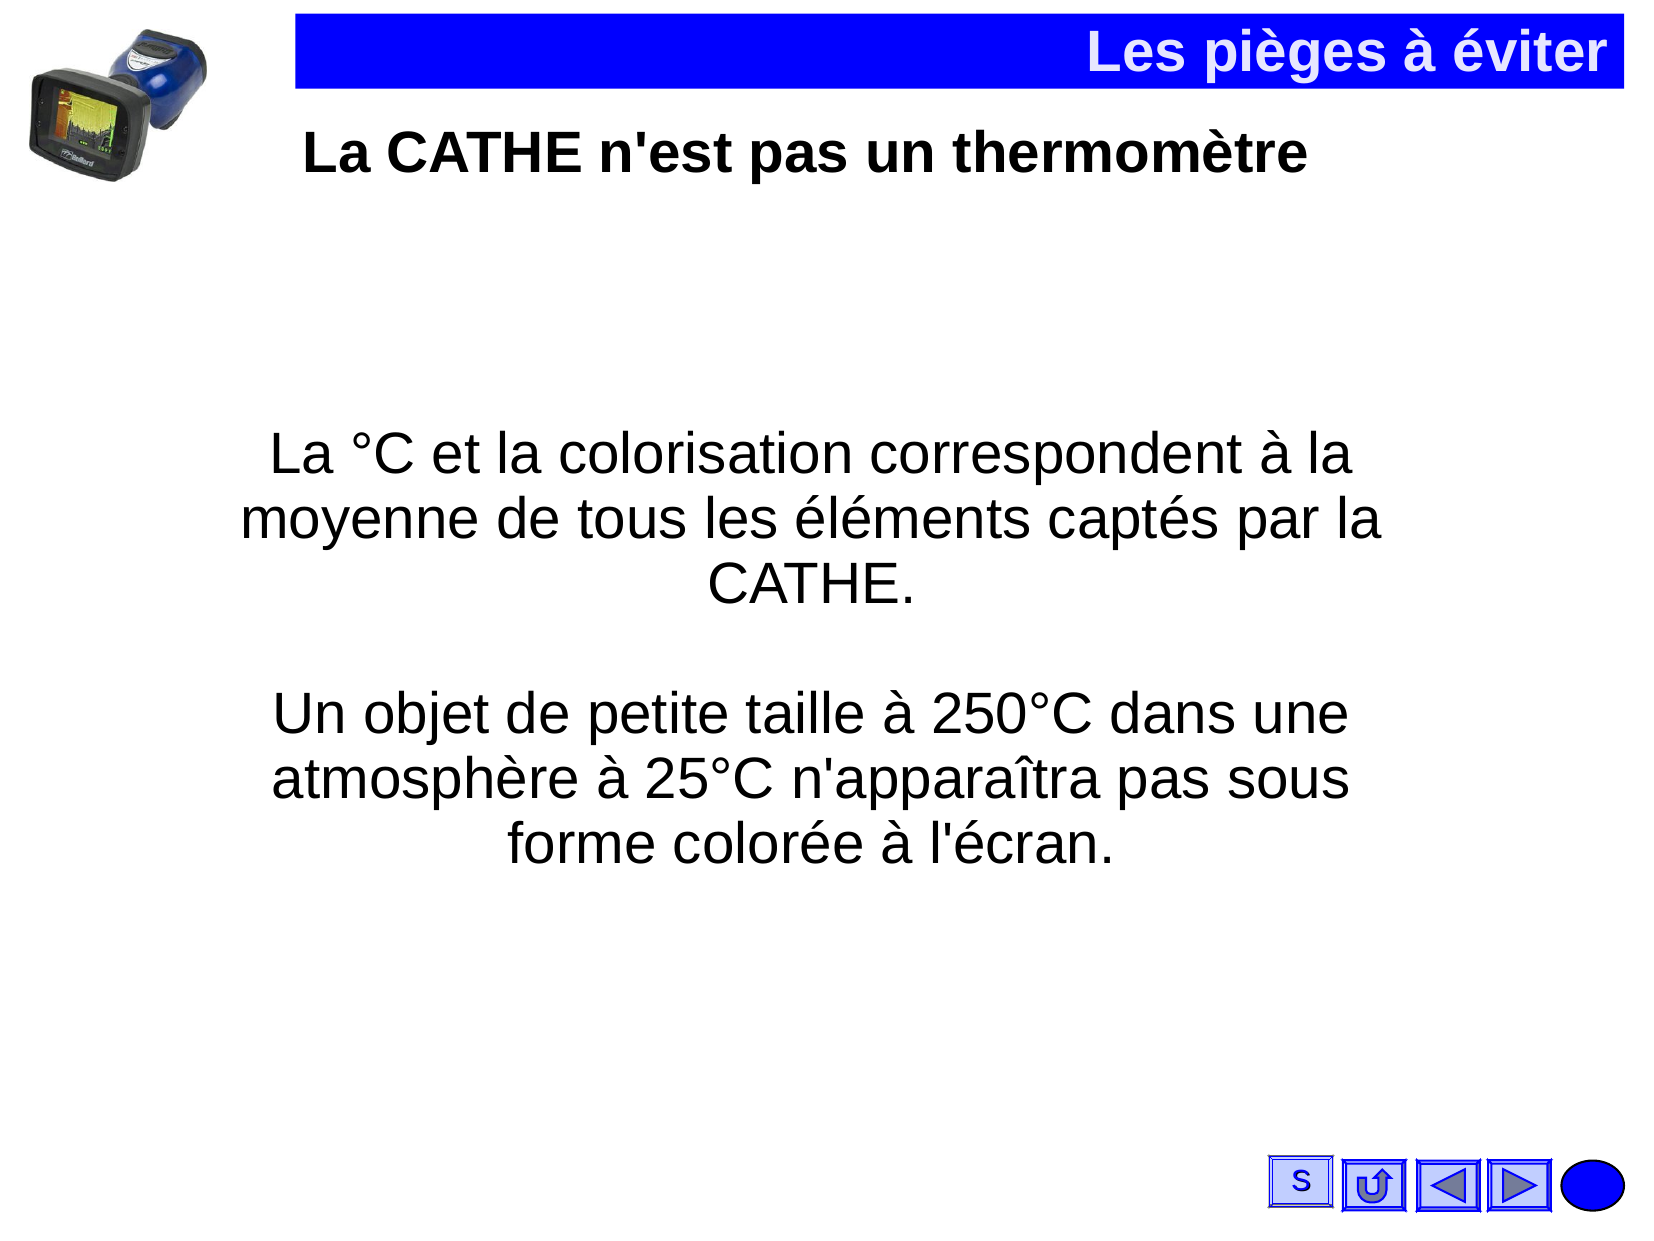

Les pièges à éviter
La CATHE n'est pas un thermomètre
La °C et la colorisation correspondent à la moyenne de tous les éléments captés par la CATHE.
Un objet de petite taille à 250°C dans une atmosphère à 25°C n'apparaîtra pas sous forme colorée à l'écran.